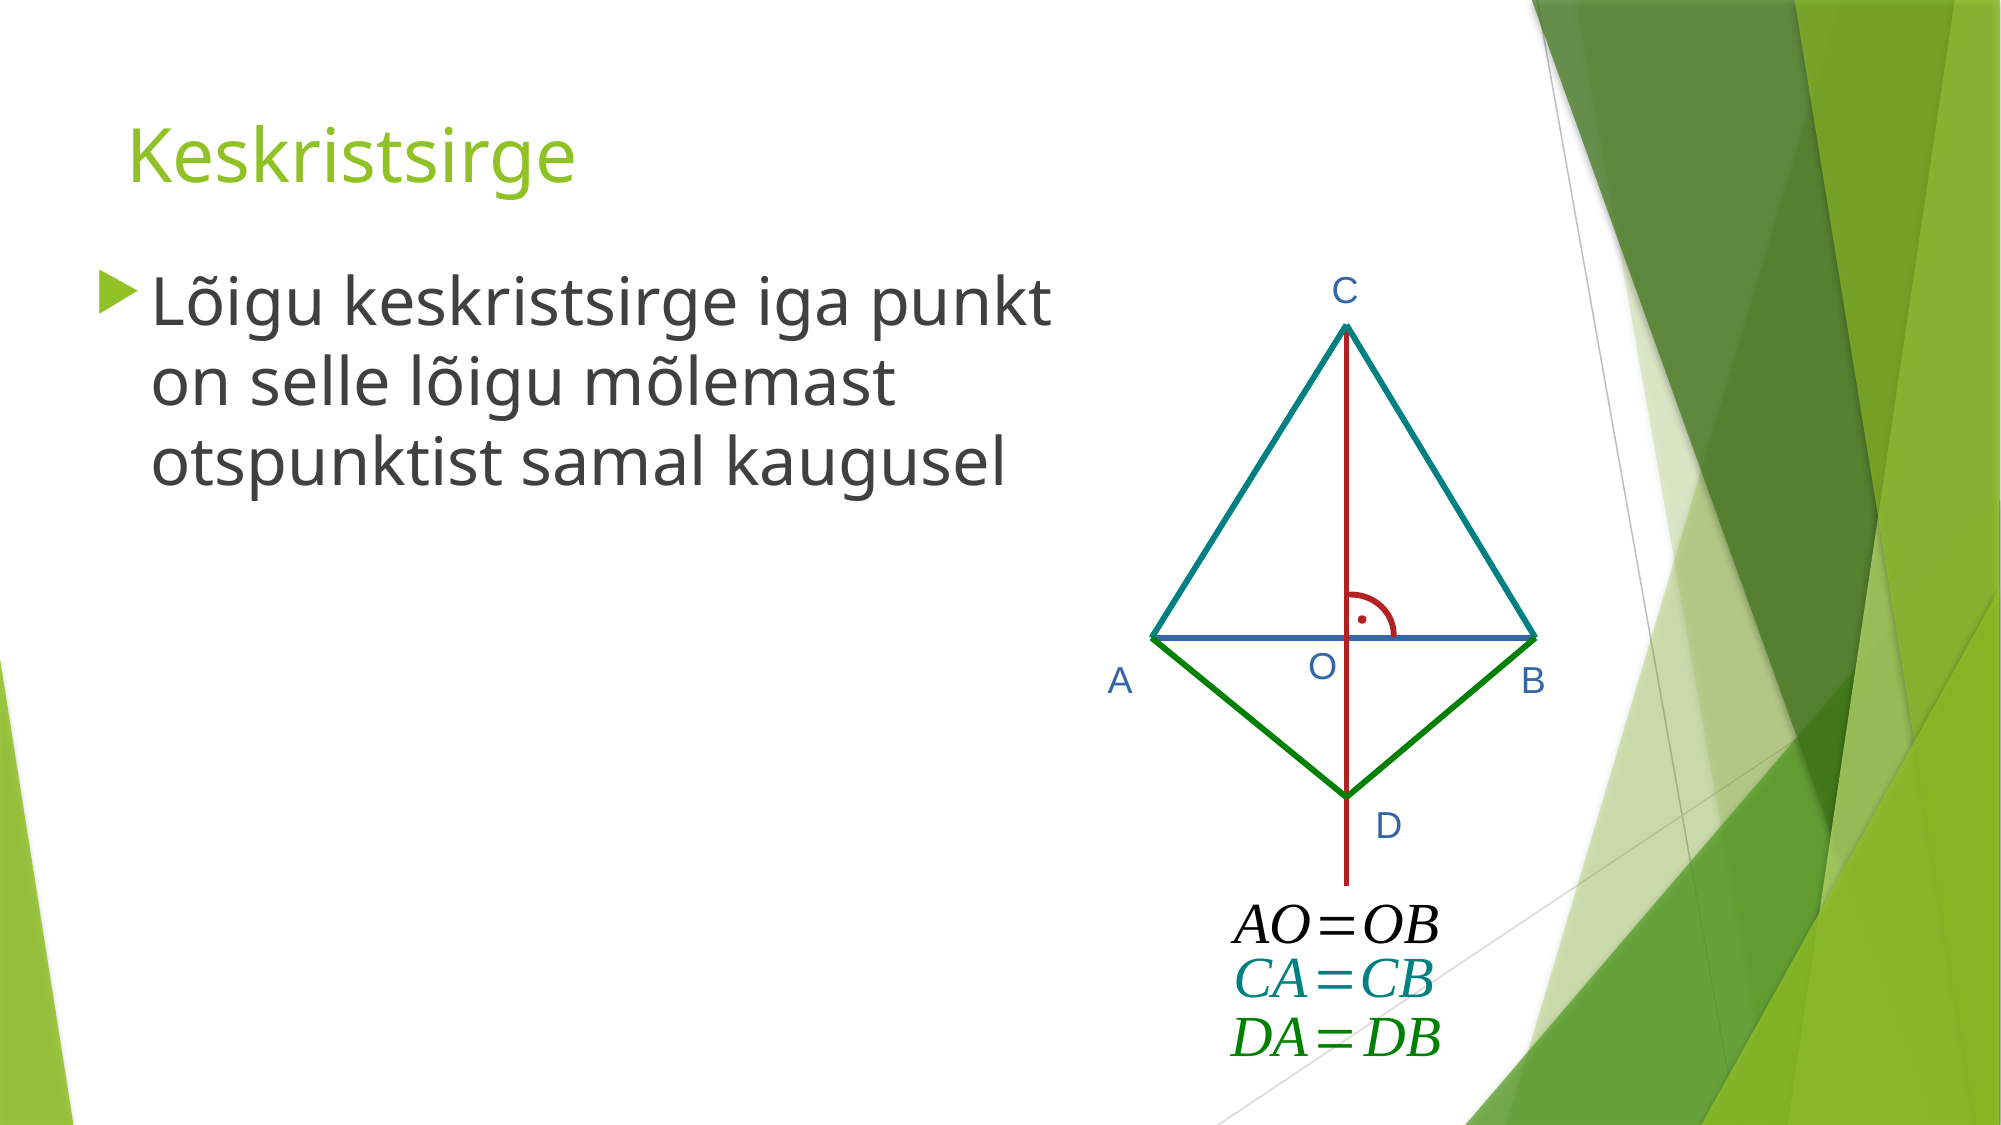

# Keskristsirge
Lõigu keskristsirge iga punkt on selle lõigu mõlemast otspunktist samal kaugusel
C
.
O
A
B
D